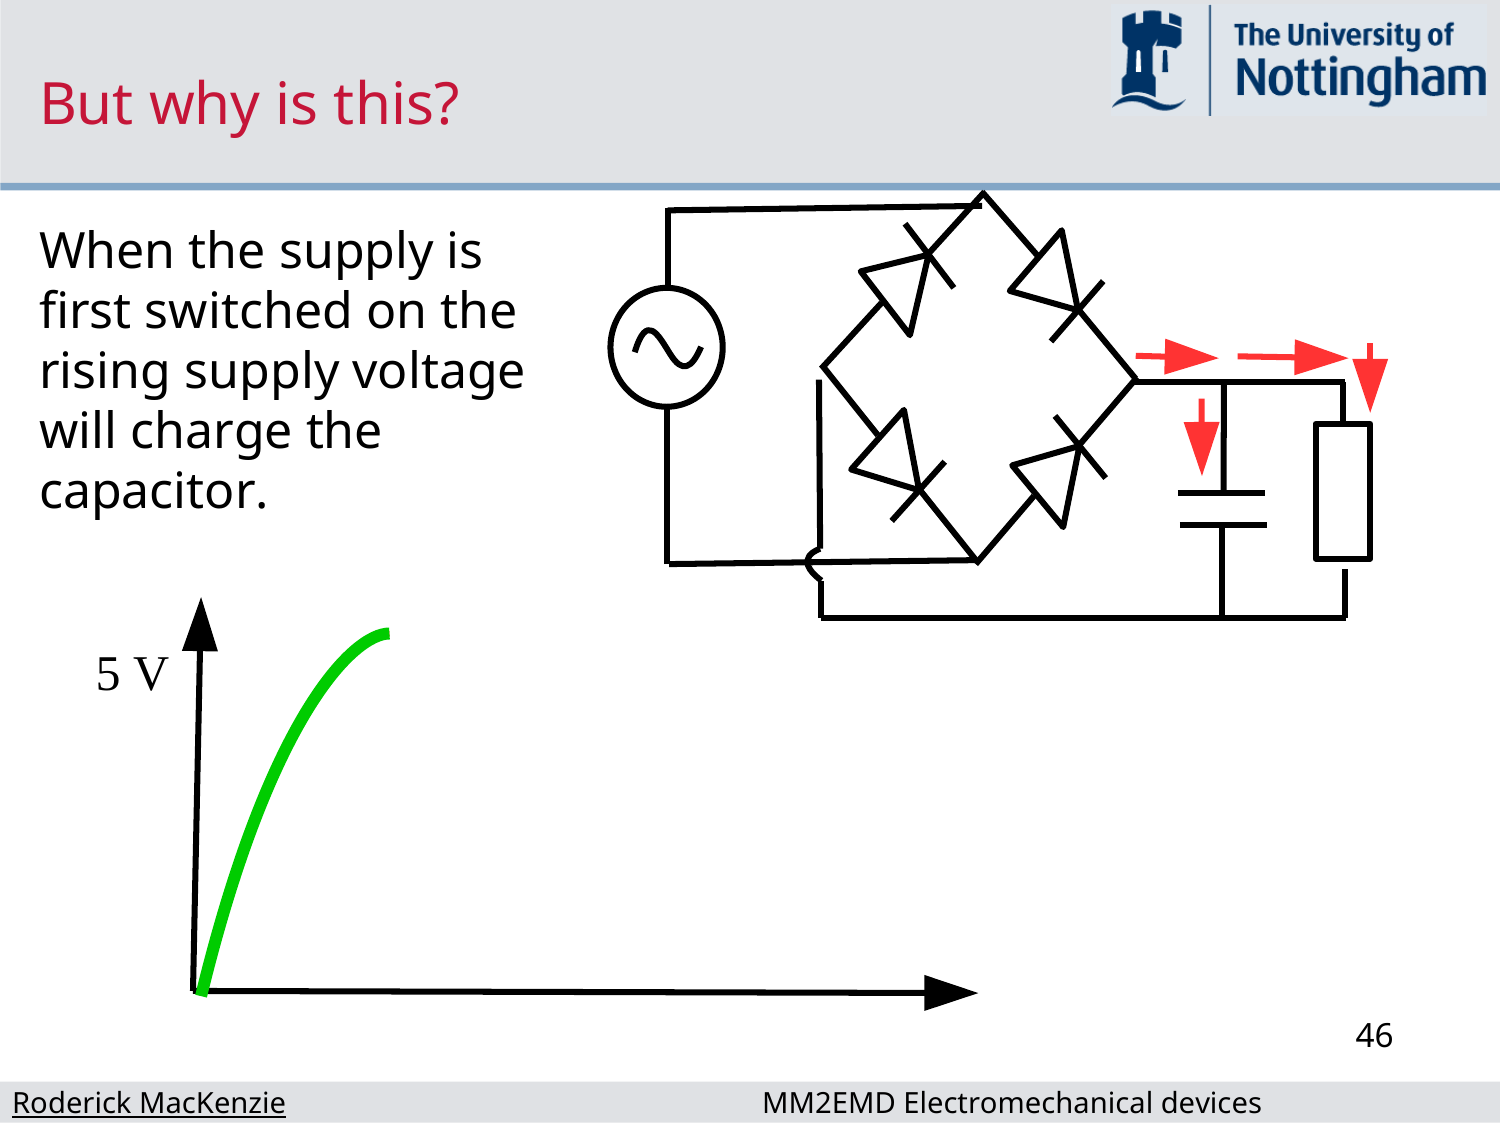

# But why is this?
When the supply is first switched on the rising supply voltage will charge the capacitor.
5 V